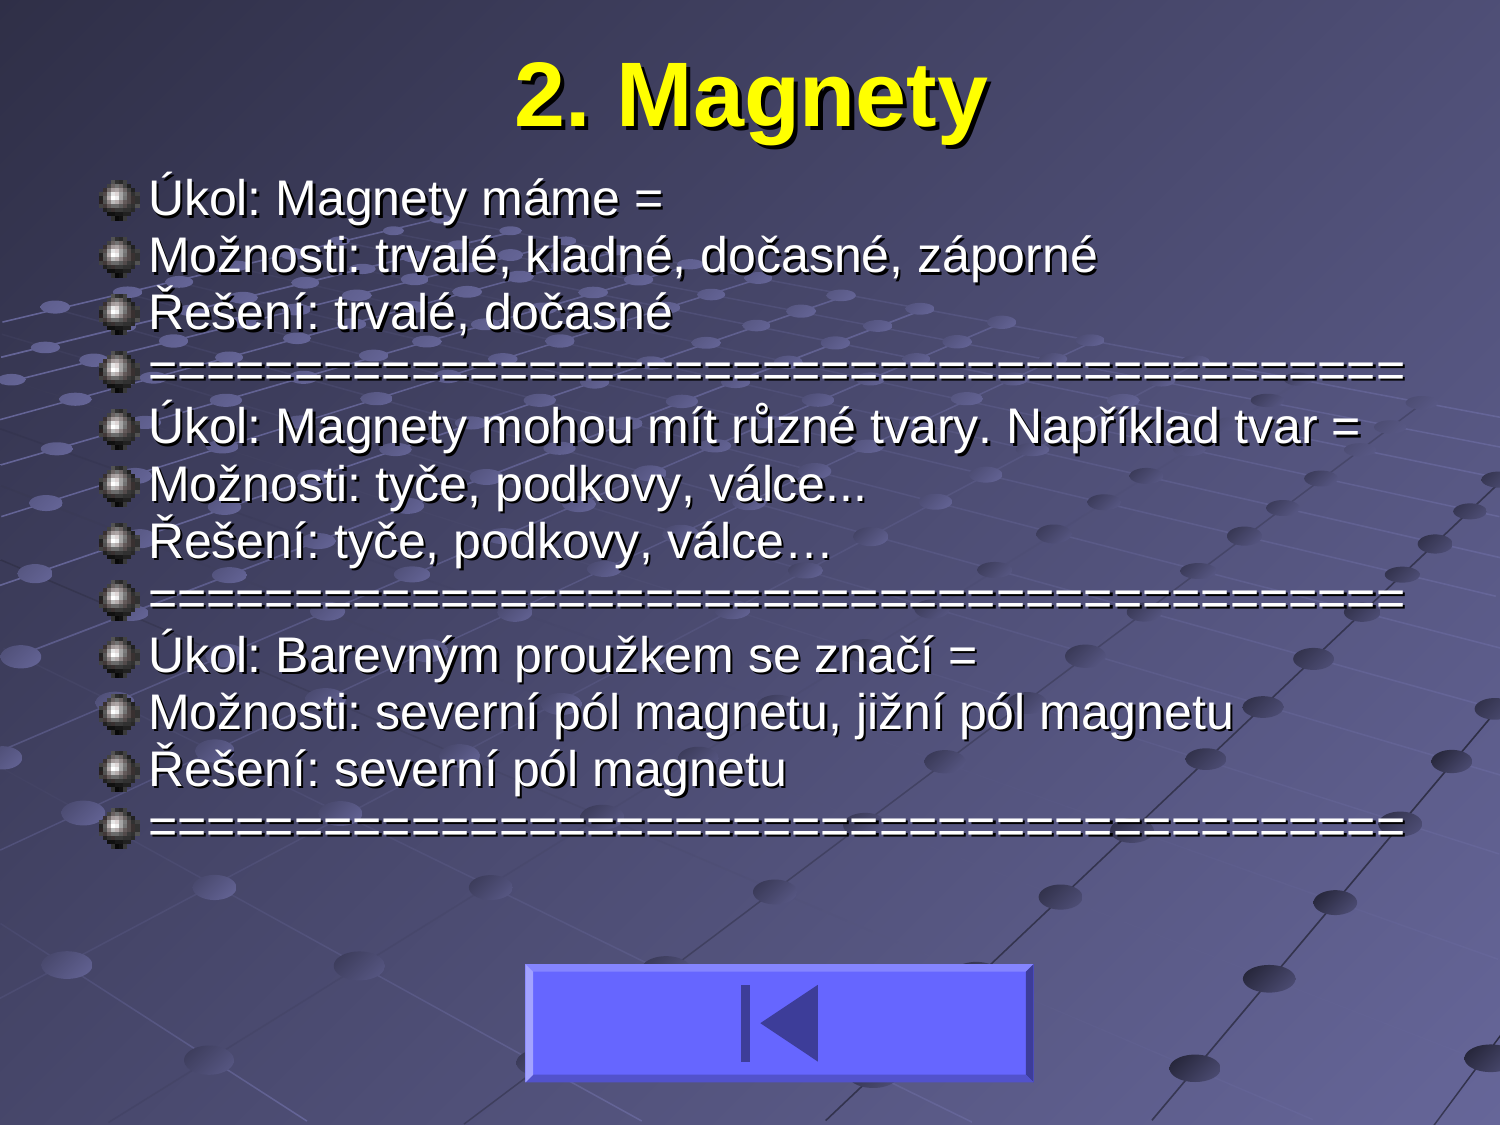

# 2. Magnety
Úkol: Magnety máme =
Možnosti: trvalé, kladné, dočasné, záporné
Řešení: trvalé, dočasné
===========================================
Úkol: Magnety mohou mít různé tvary. Například tvar =
Možnosti: tyče, podkovy, válce...
Řešení: tyče, podkovy, válce…
===========================================
Úkol: Barevným proužkem se značí =
Možnosti: severní pól magnetu, jižní pól magnetu
Řešení: severní pól magnetu
===========================================